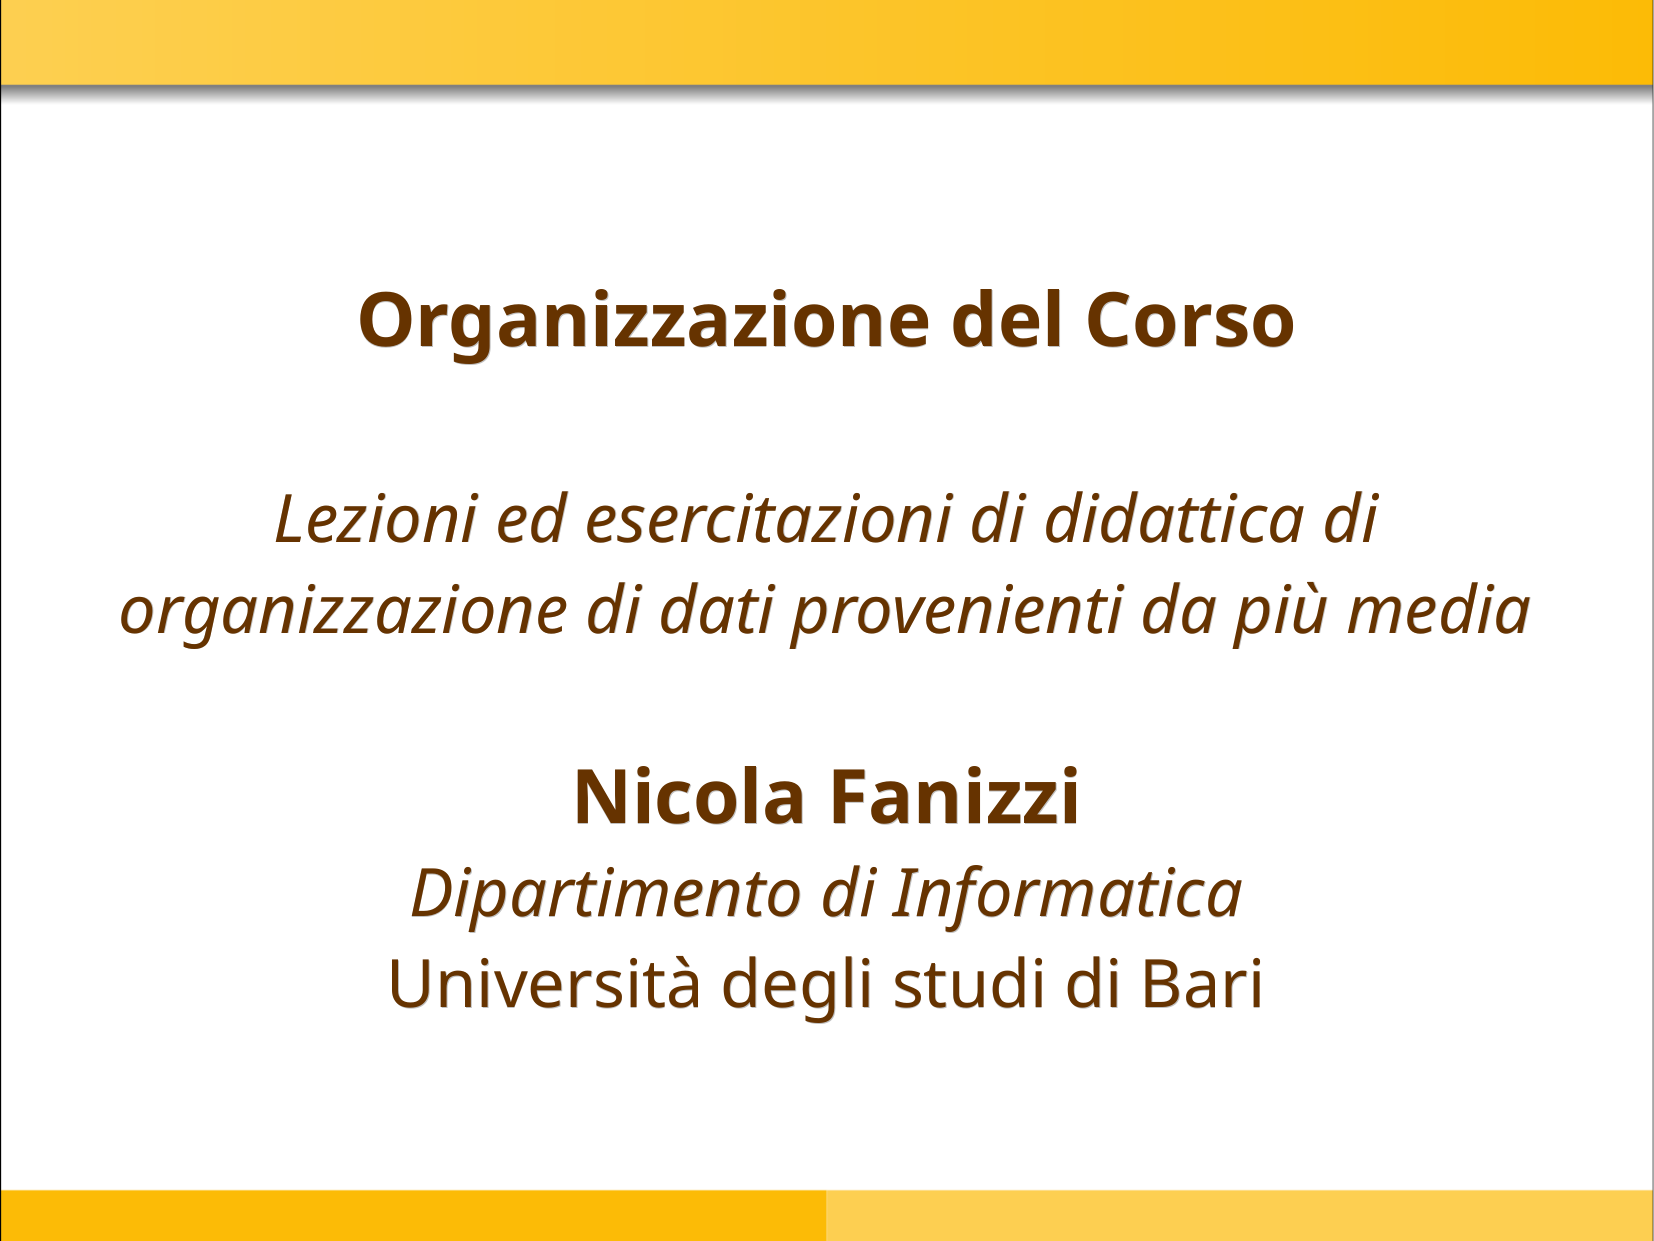

#
Organizzazione del Corso
Lezioni ed esercitazioni di didattica di organizzazione di dati provenienti da più media
Nicola Fanizzi
Dipartimento di Informatica
Università degli studi di Bari